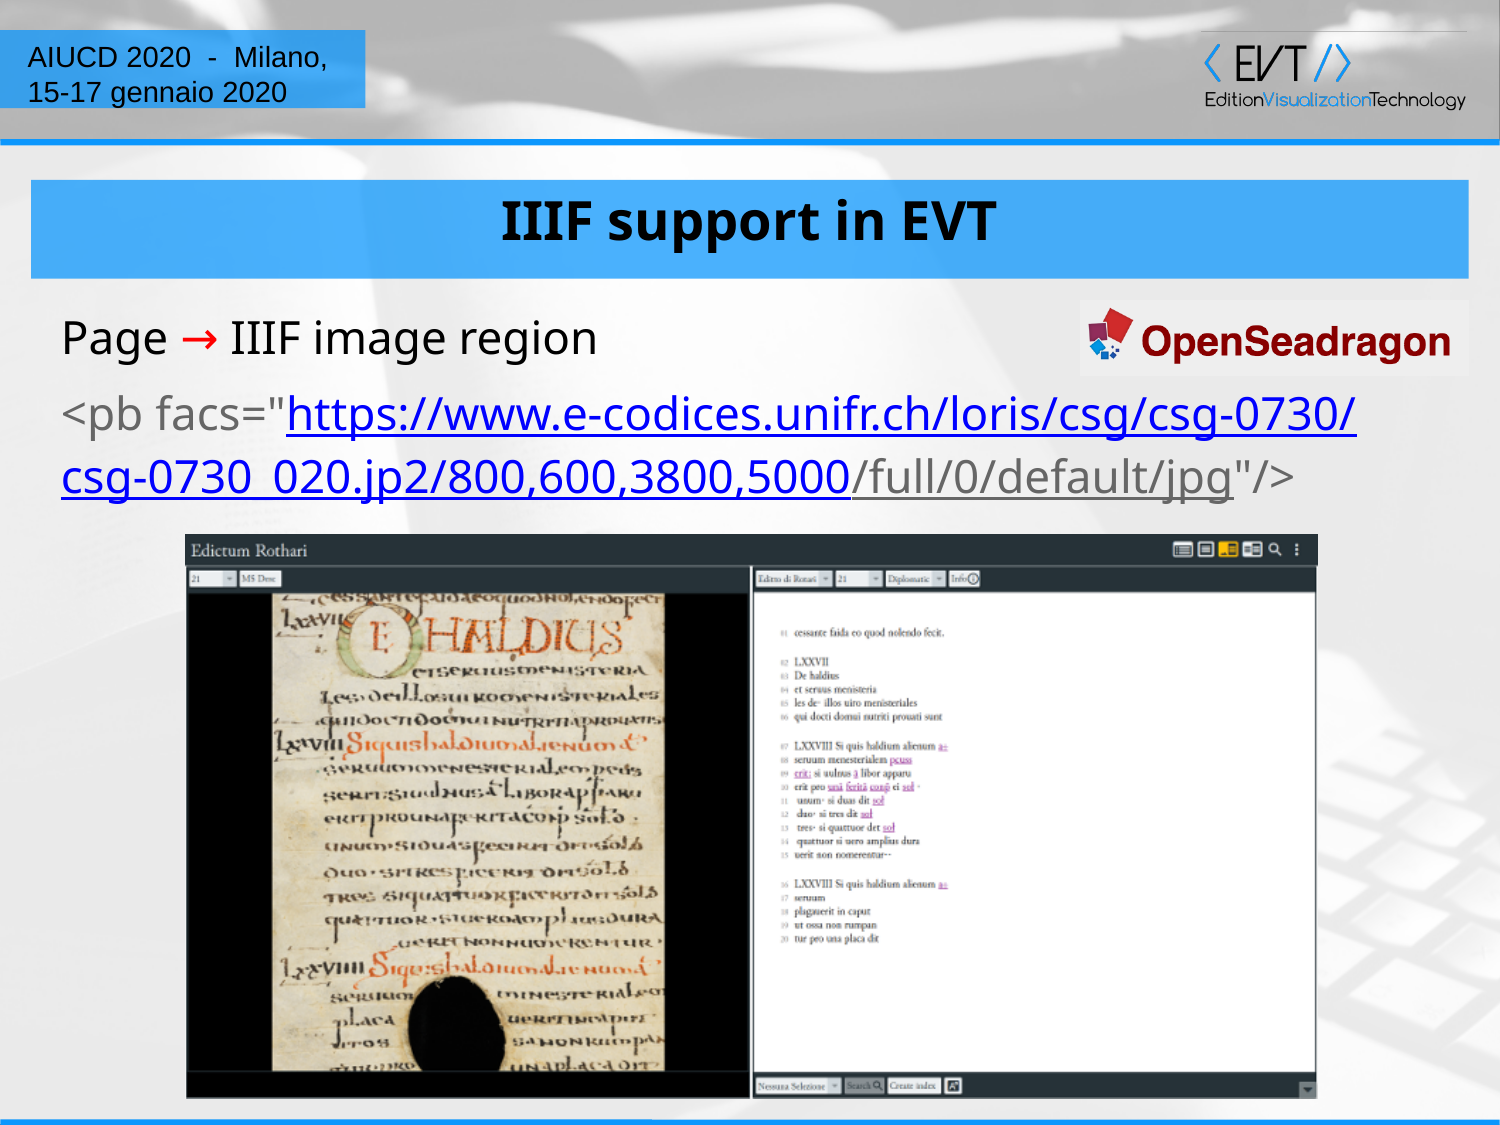

IIIF support in EVT
# Page → IIIF image region
<pb facs="https://www.e-codices.unifr.ch/loris/csg/csg-0730/csg-0730_020.jp2/800,600,3800,5000/full/0/default/jpg"/>